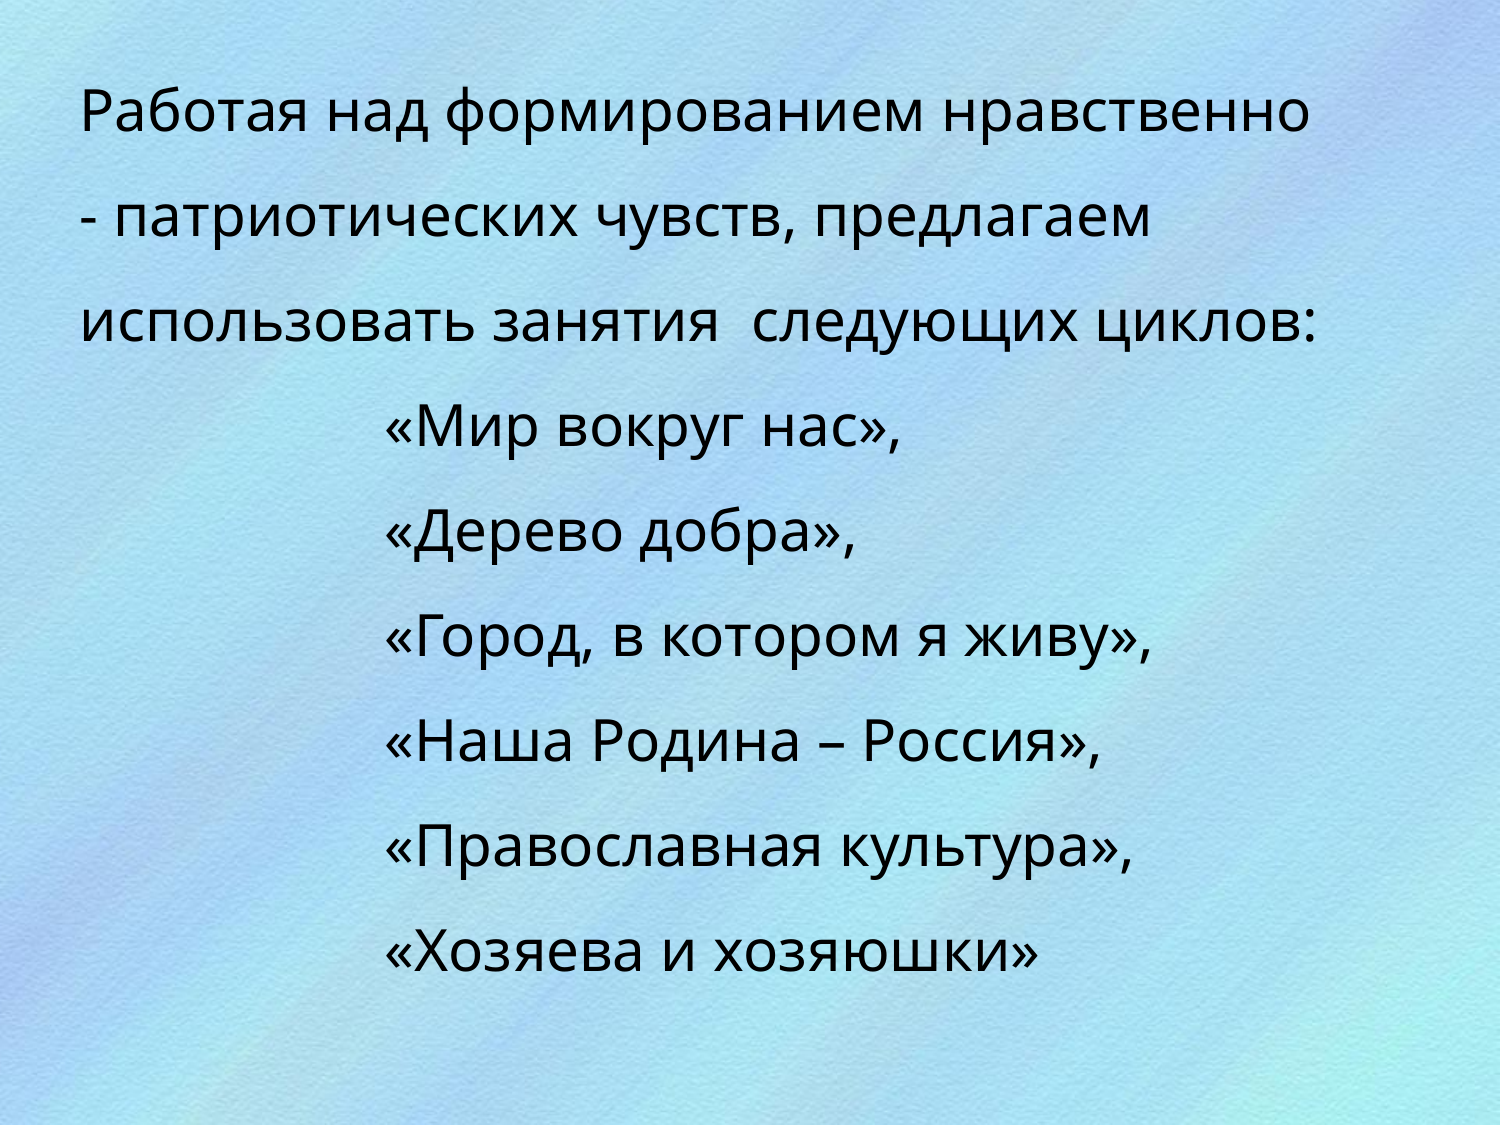

Работая над формированием нравственно - патриотических чувств, предлагаем
использовать занятия следующих циклов:
 «Мир вокруг нас»,
 «Дерево добра»,
 «Город, в котором я живу»,
 «Наша Родина – Россия»,
 «Православная культура»,
 «Хозяева и хозяюшки»